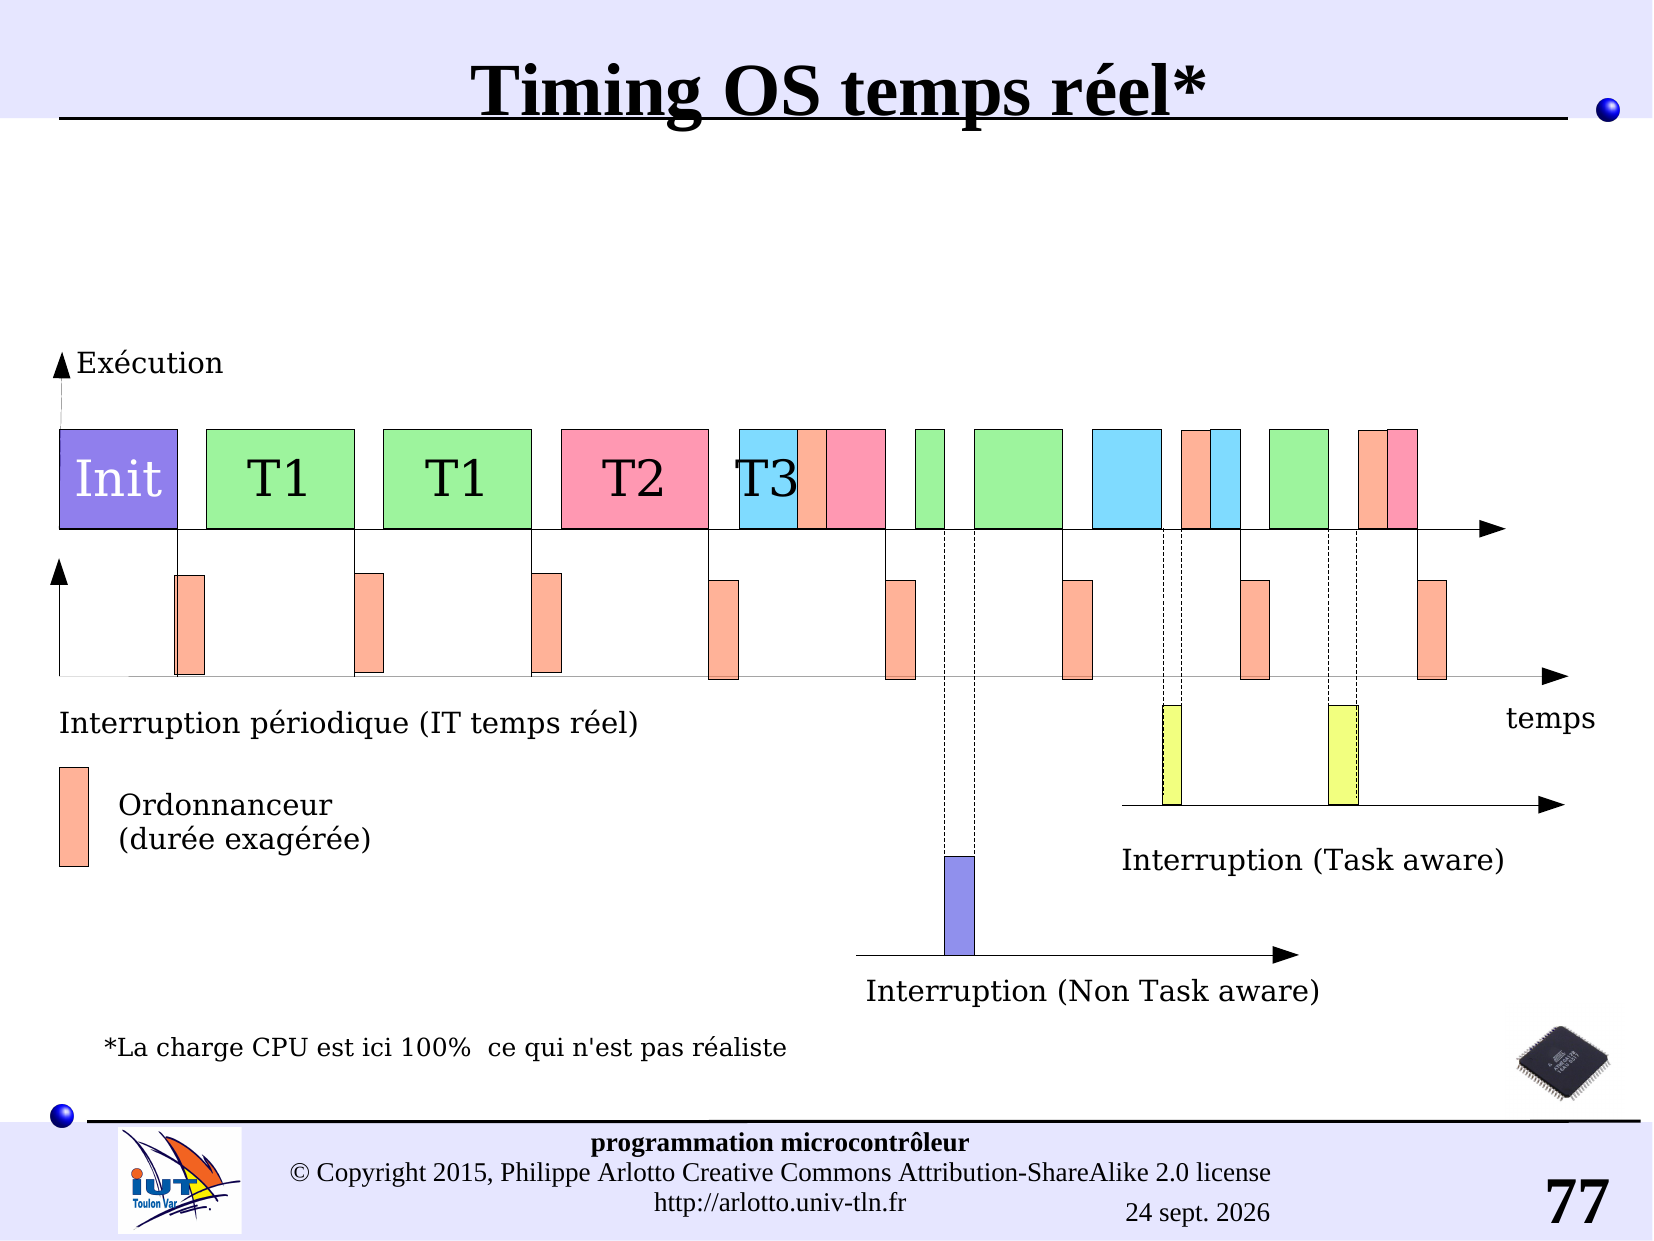

# Timing OS temps réel*
Exécution
Init
T1
T1
T2
T3
temps
Interruption périodique (IT temps réel)
Ordonnanceur
(durée exagérée)
 Interruption (Task aware)
 Interruption (Non Task aware)
*La charge CPU est ici 100% ce qui n'est pas réaliste